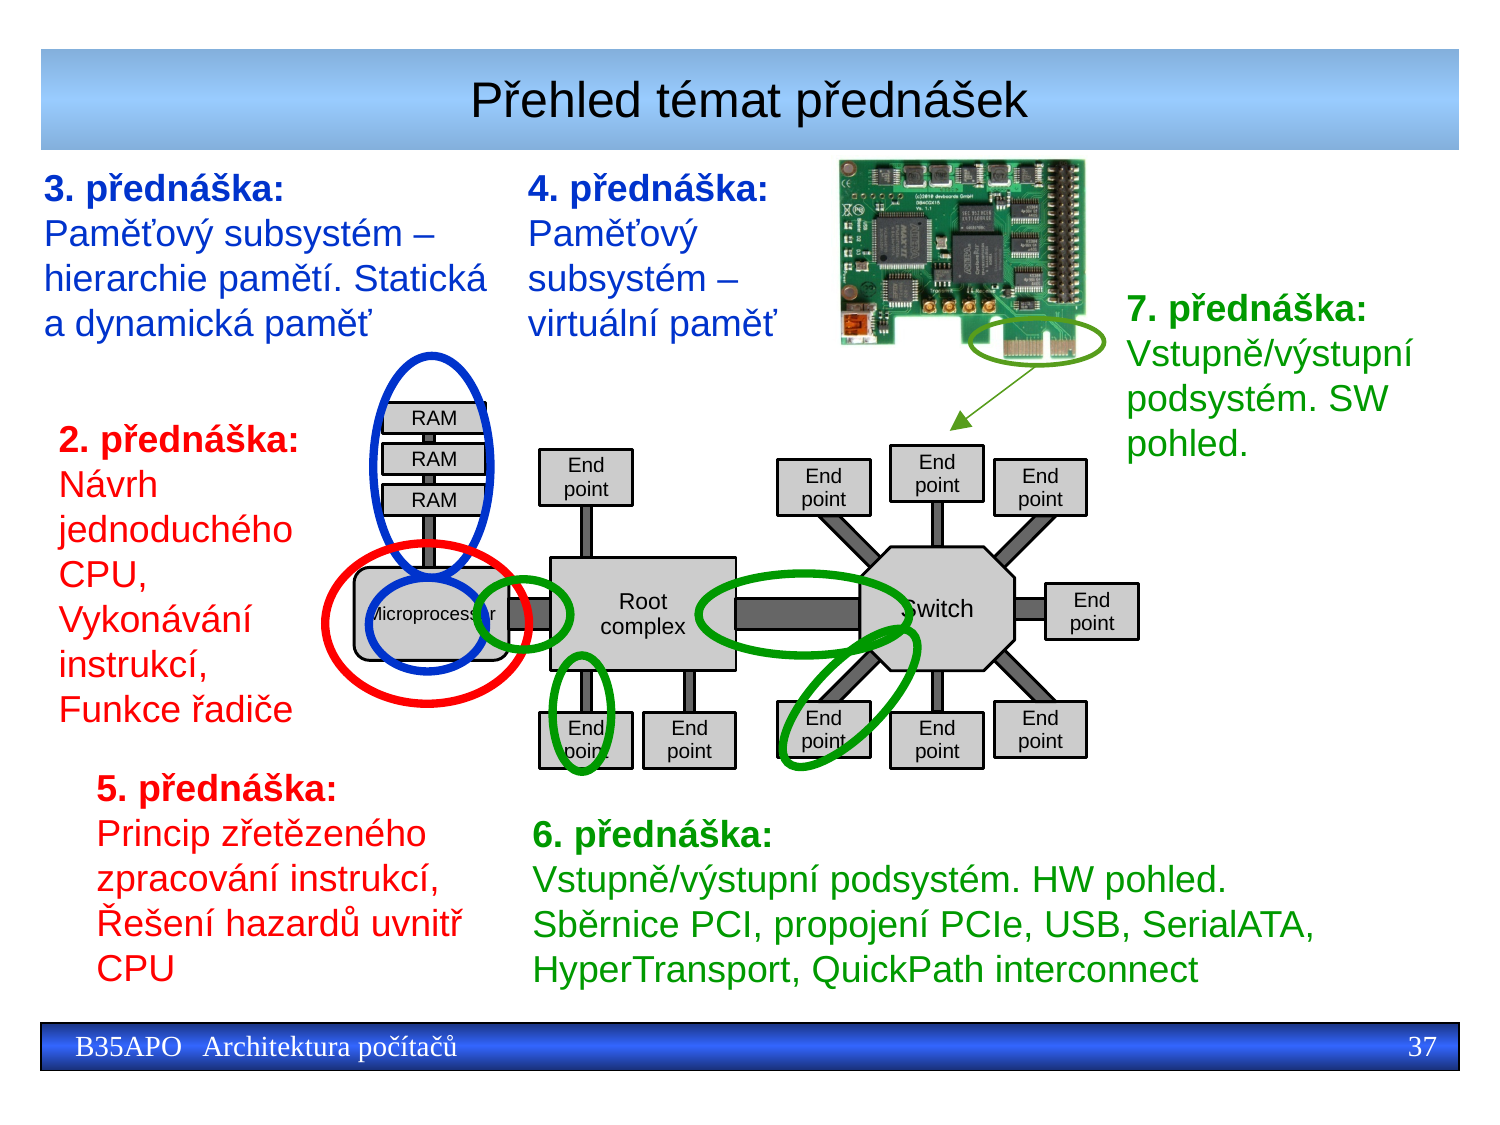

# Přehled témat přednášek
3. přednáška:
Paměťový subsystém – hierarchie pamětí. Statická a dynamická paměť
4. přednáška:
Paměťový subsystém – virtuální paměť
7. přednáška:
Vstupně/výstupní podsystém. SW pohled.
RAM
RAM
End
point
End
point
End
point
End
point
RAM
Switch
Root
complex
Microprocessor
End
point
End
point
End
point
End
point
End
point
End
point
2. přednáška:
Návrh jednoduchého CPU, Vykonávání instrukcí, Funkce řadiče
5. přednáška:
Princip zřetězeného zpracování instrukcí, Řešení hazardů uvnitř CPU
6. přednáška:
Vstupně/výstupní podsystém. HW pohled. Sběrnice PCI, propojení PCIe, USB, SerialATA, HyperTransport, QuickPath interconnect
B35APO Architektura počítačů
37